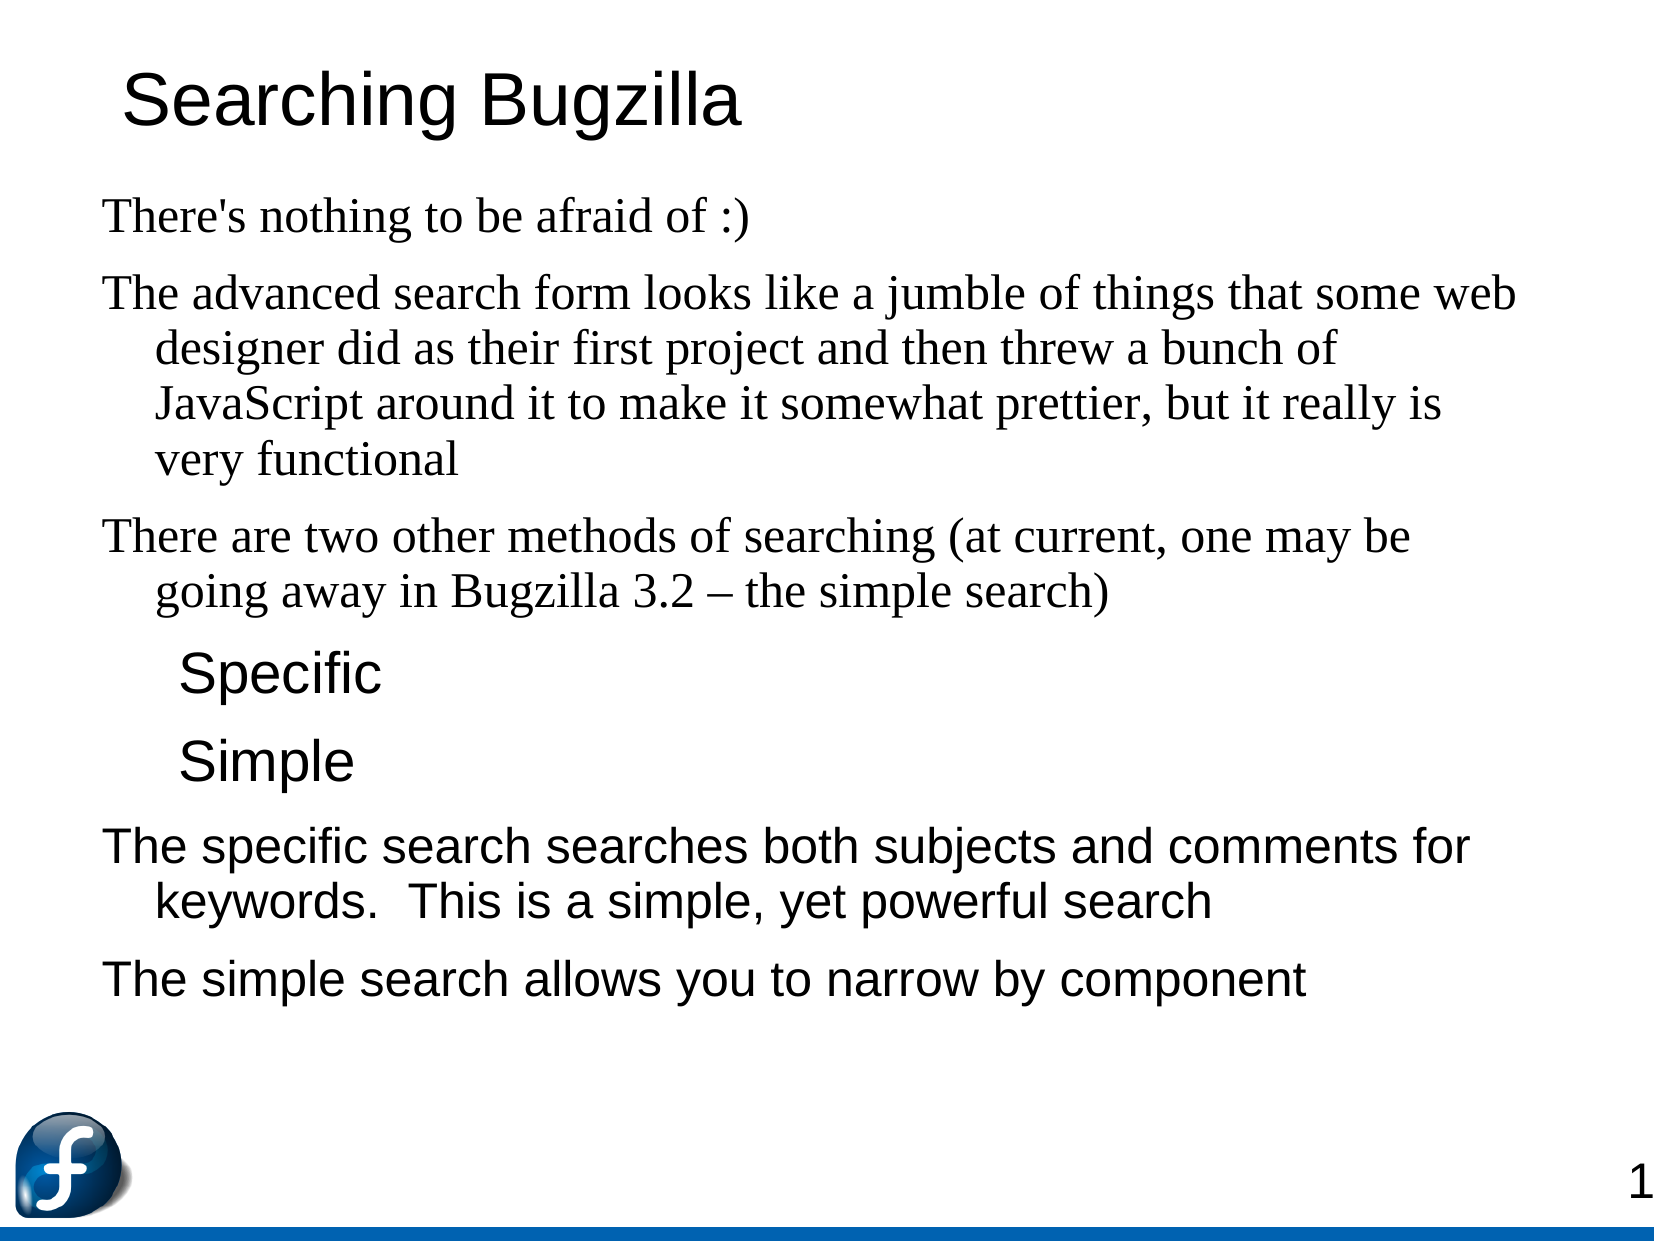

# Searching Bugzilla
There's nothing to be afraid of :)
The advanced search form looks like a jumble of things that some web designer did as their first project and then threw a bunch of JavaScript around it to make it somewhat prettier, but it really is very functional
There are two other methods of searching (at current, one may be going away in Bugzilla 3.2 – the simple search)
Specific
Simple
The specific search searches both subjects and comments for keywords. This is a simple, yet powerful search
The simple search allows you to narrow by component